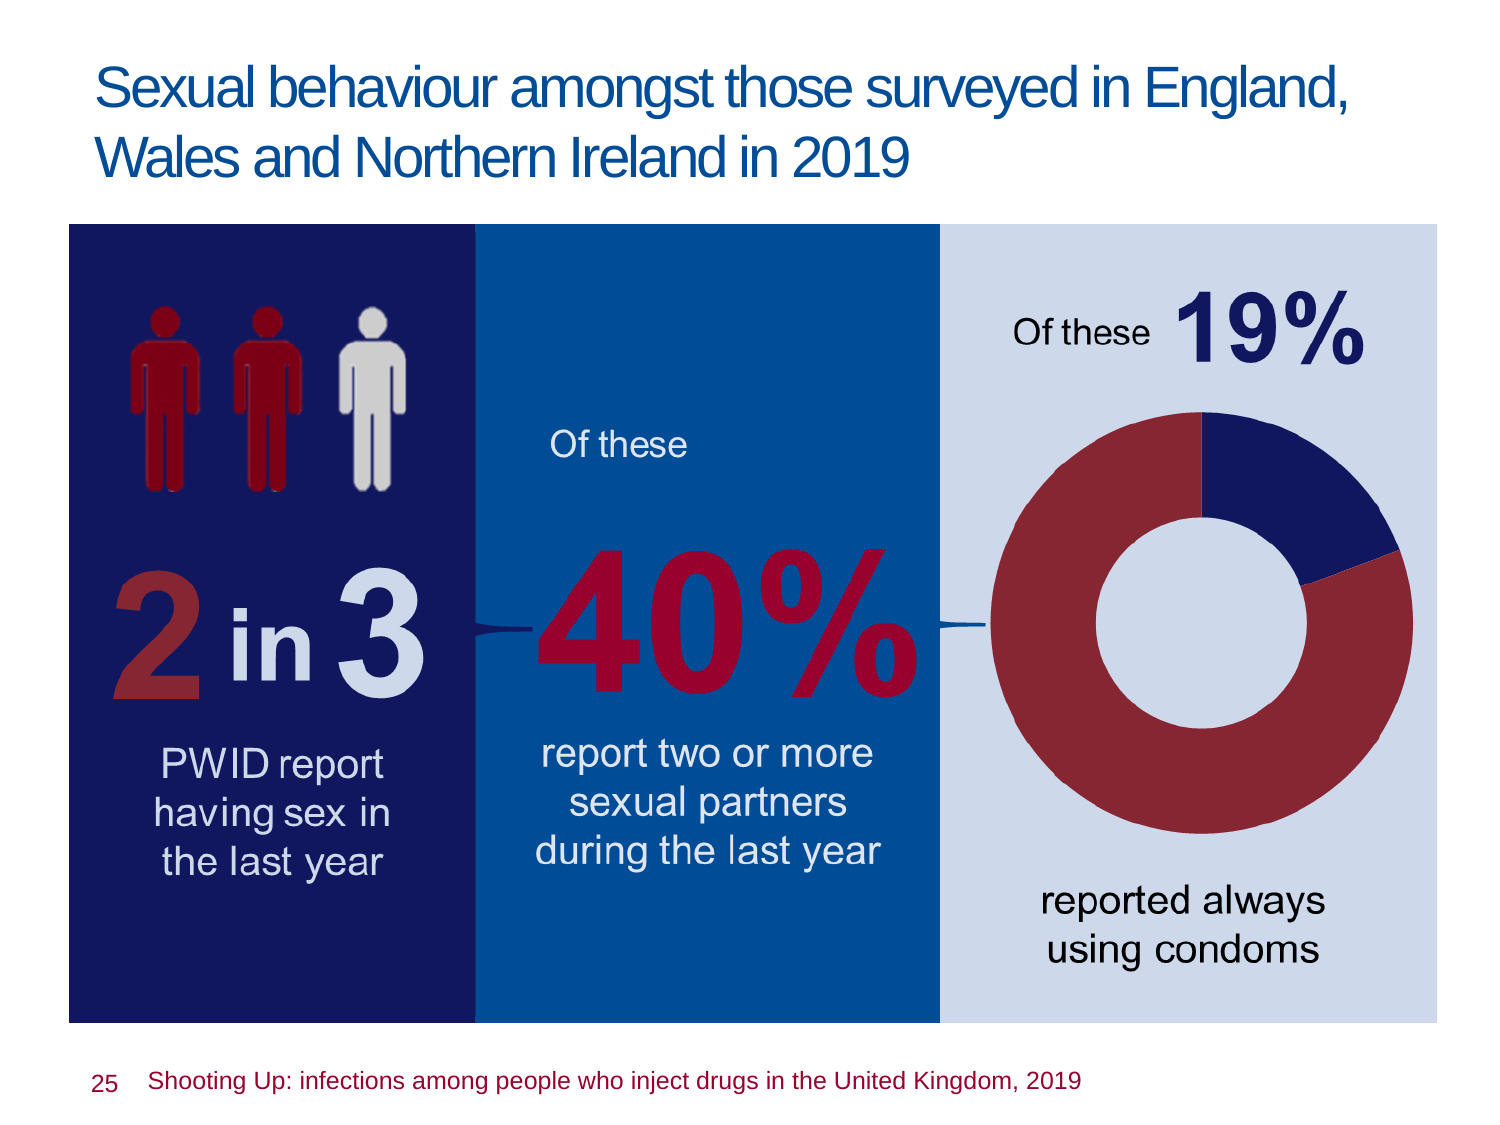

# Sexual behaviour amongst those surveyed in England, Wales and Northern Ireland in 2019
Shooting Up: infections among people who inject drugs in the United Kingdom, 2019
 24